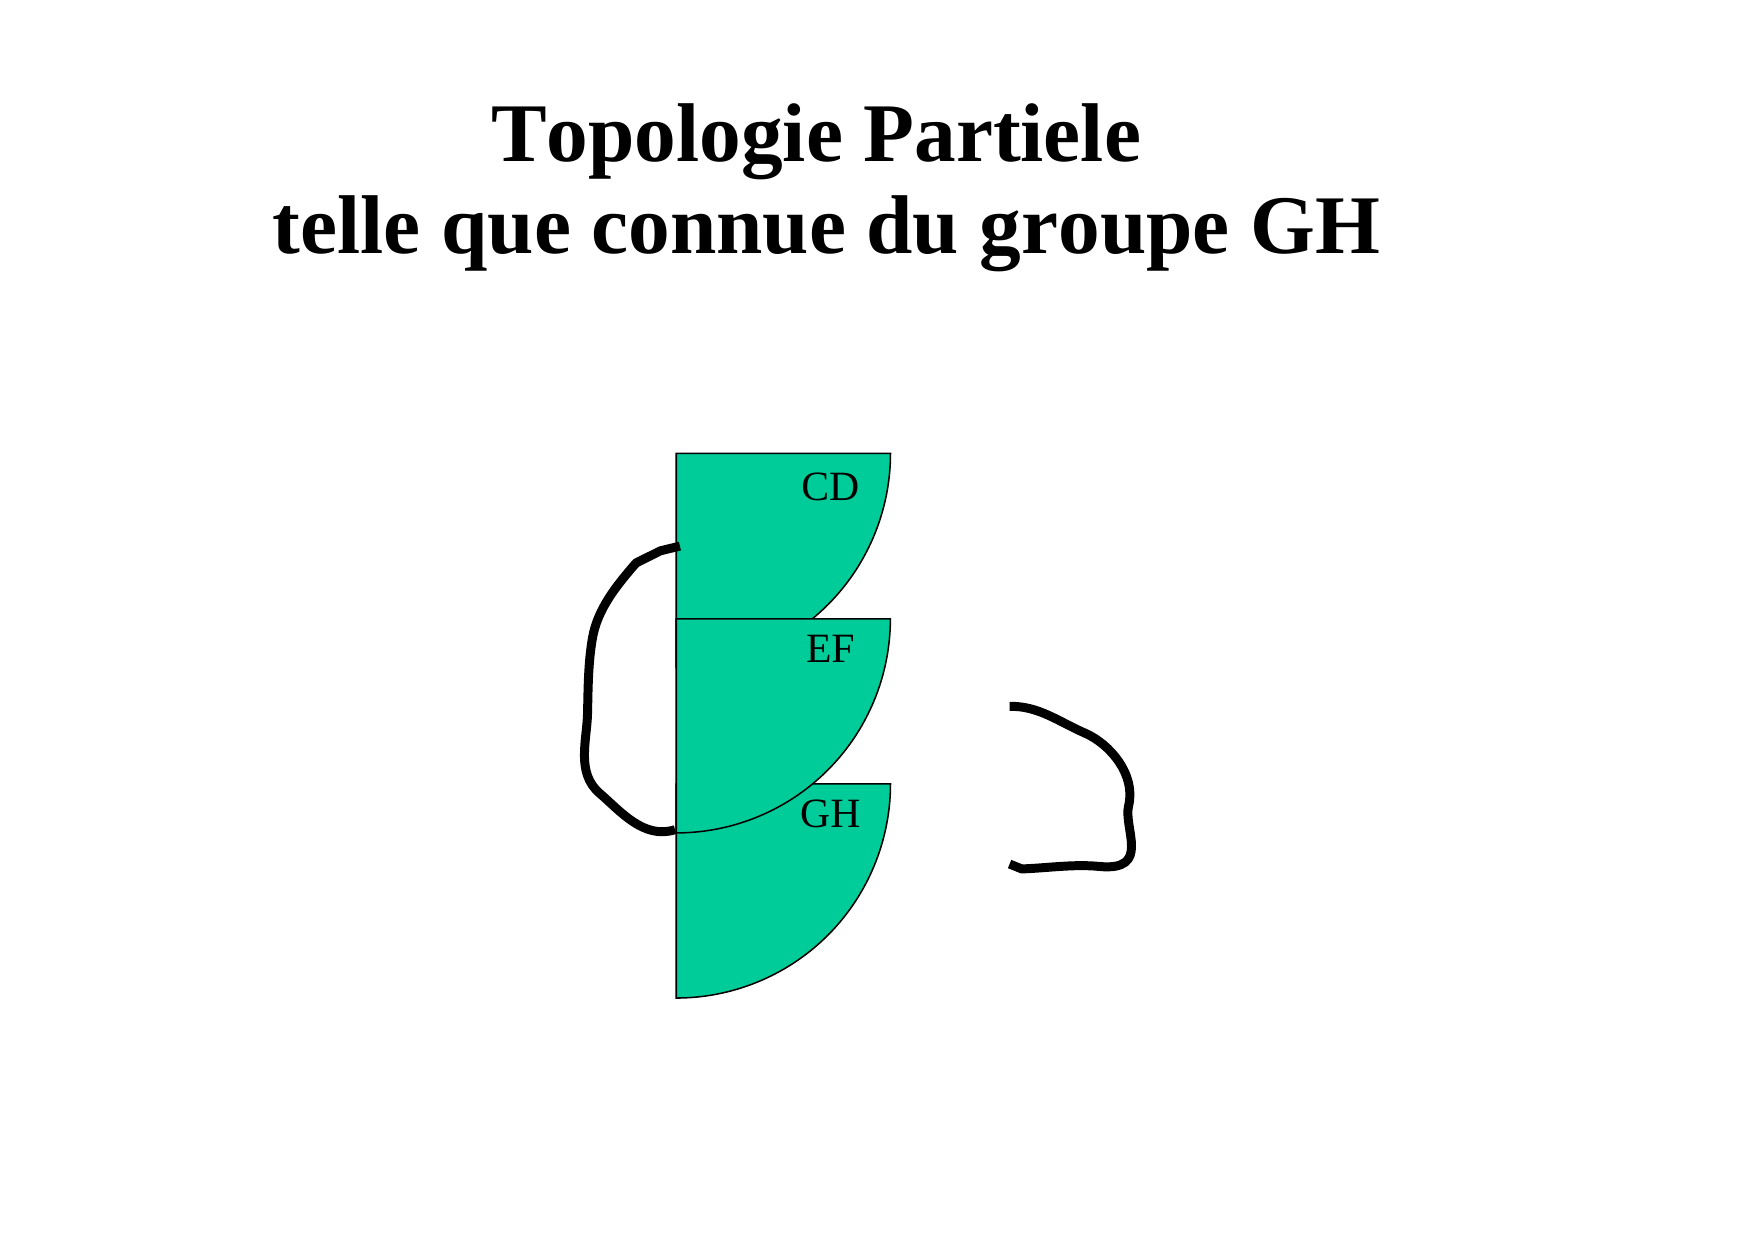

Topologie Partiele
telle que connue du groupe GH
CD
EF
GH